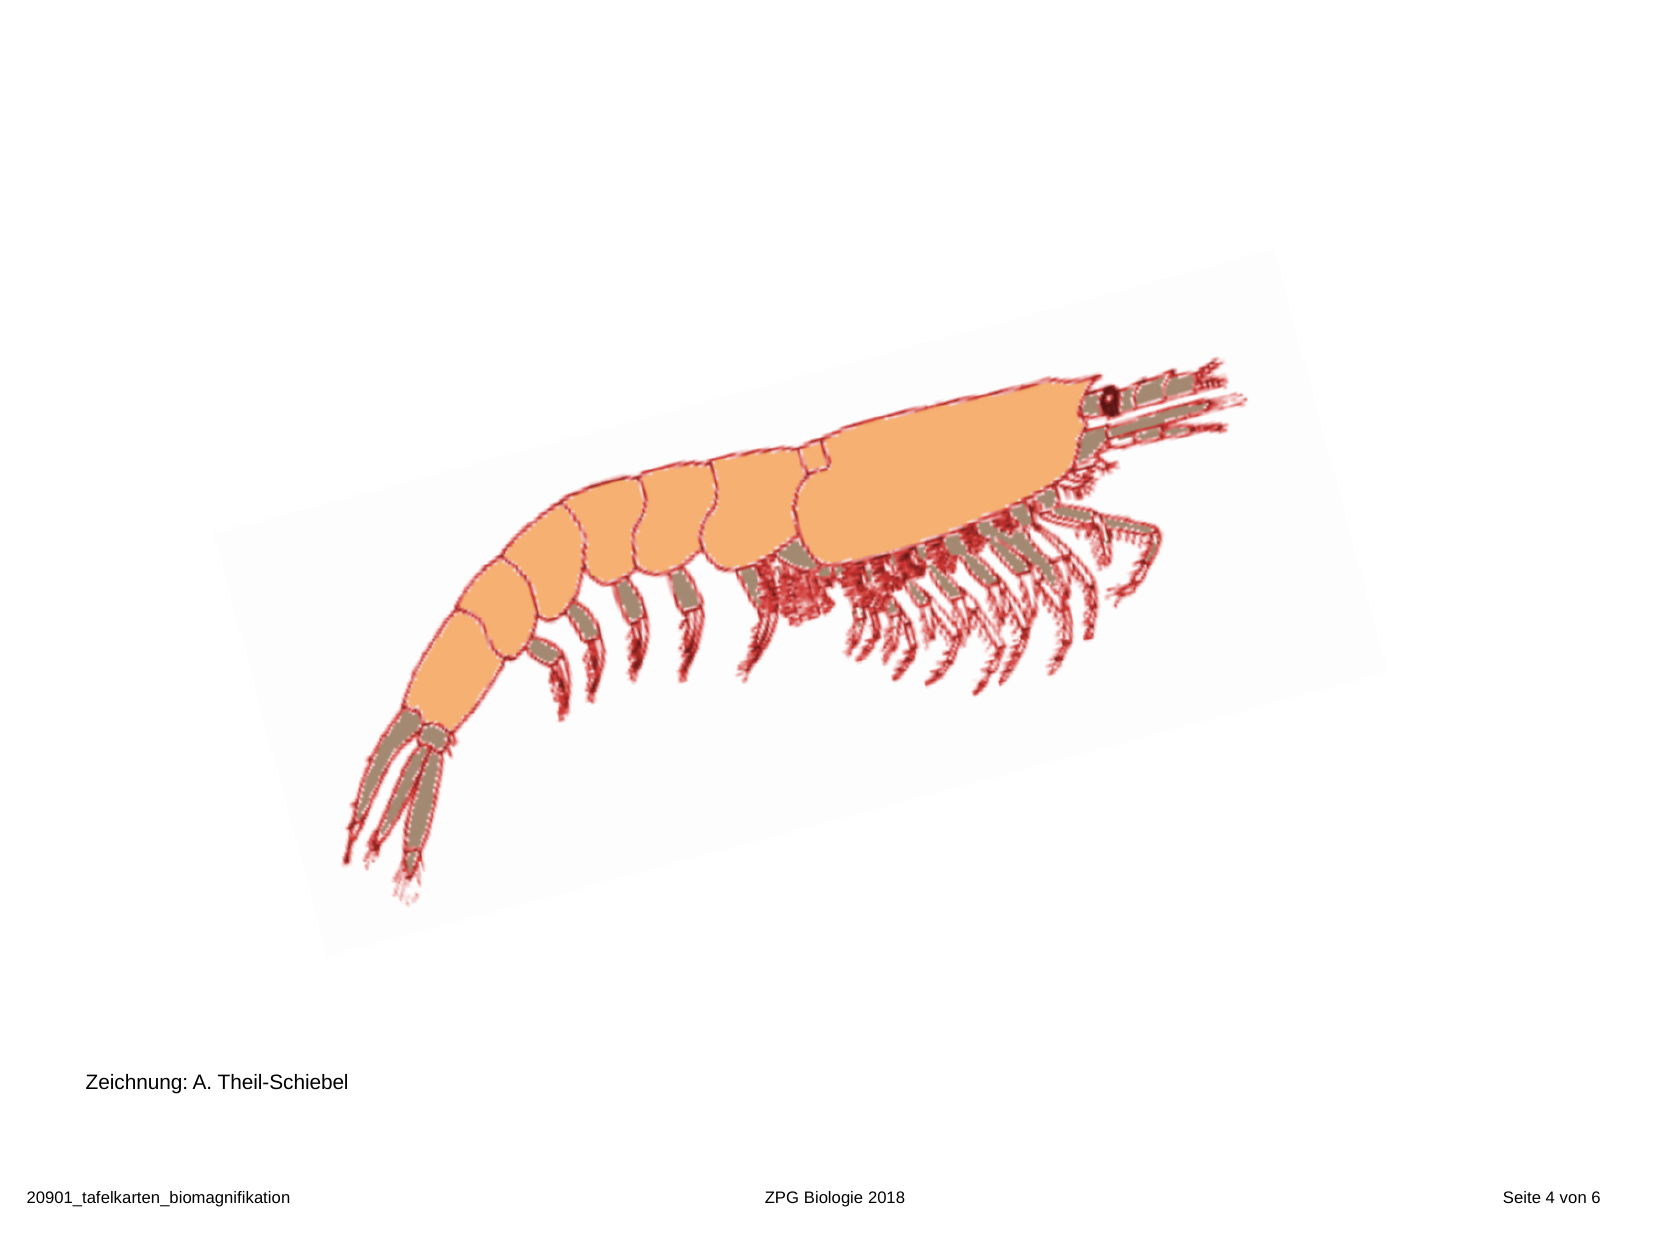

Zeichnung: A. Theil-Schiebel
20901_tafelkarten_biomagnifikation							ZPG Biologie 2018									Seite 4 von 6